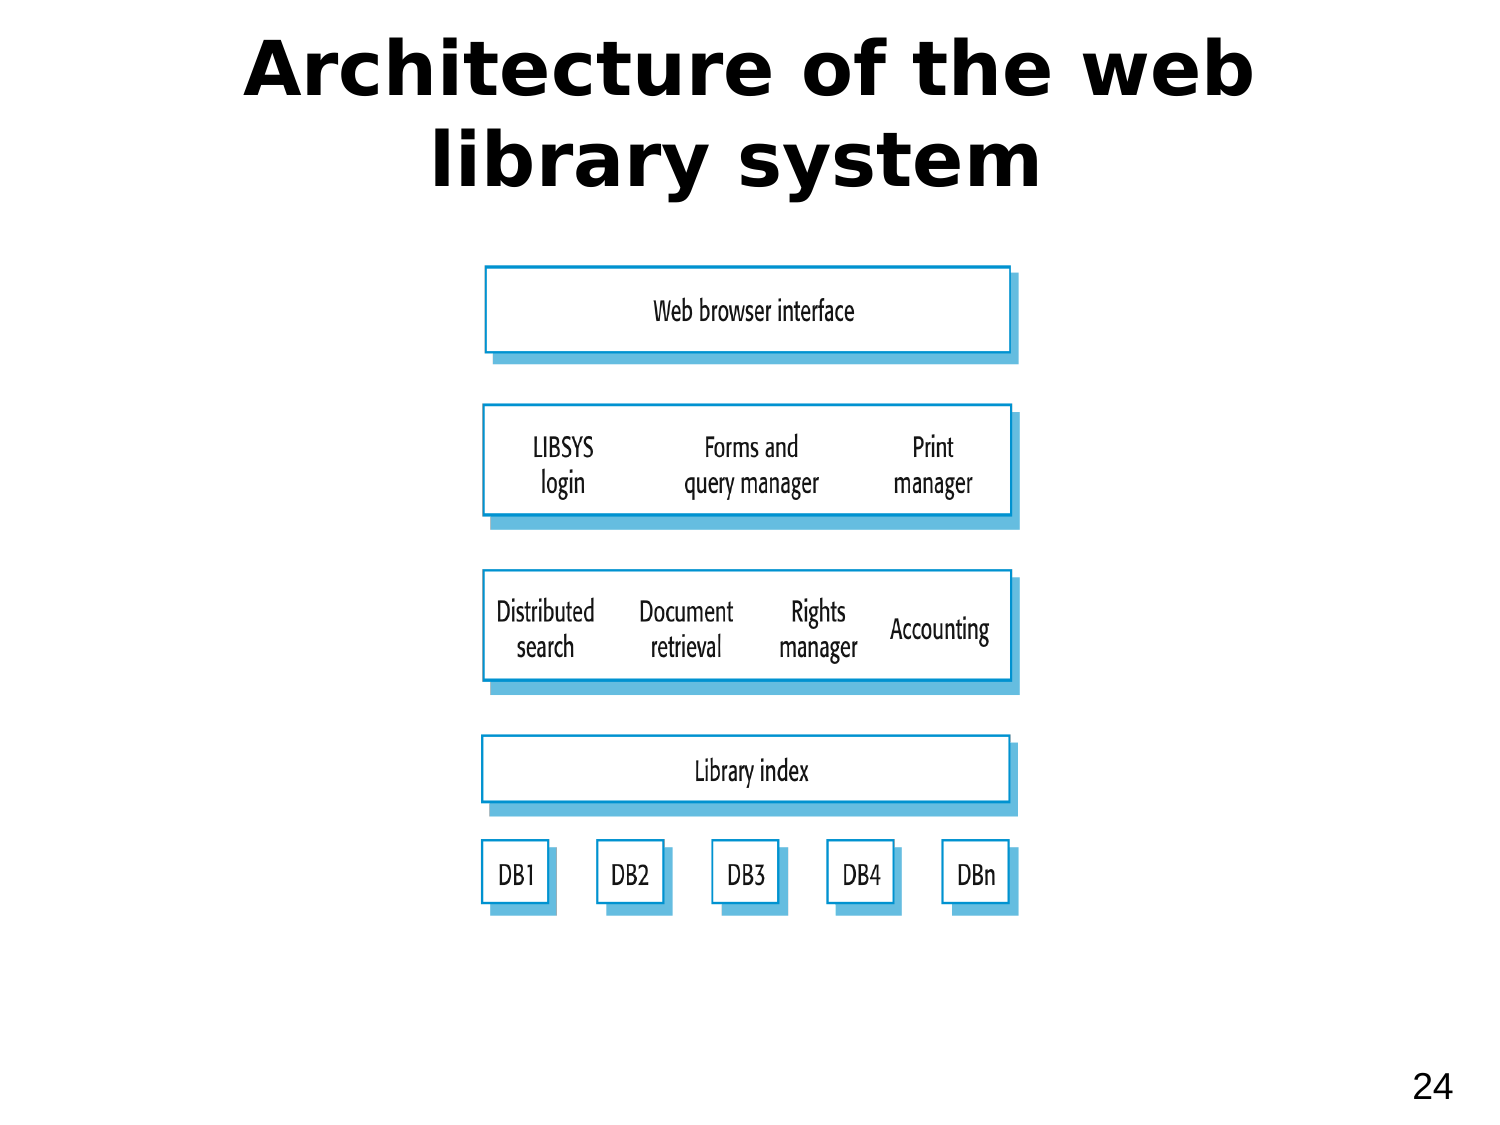

# Architecture of the web library system